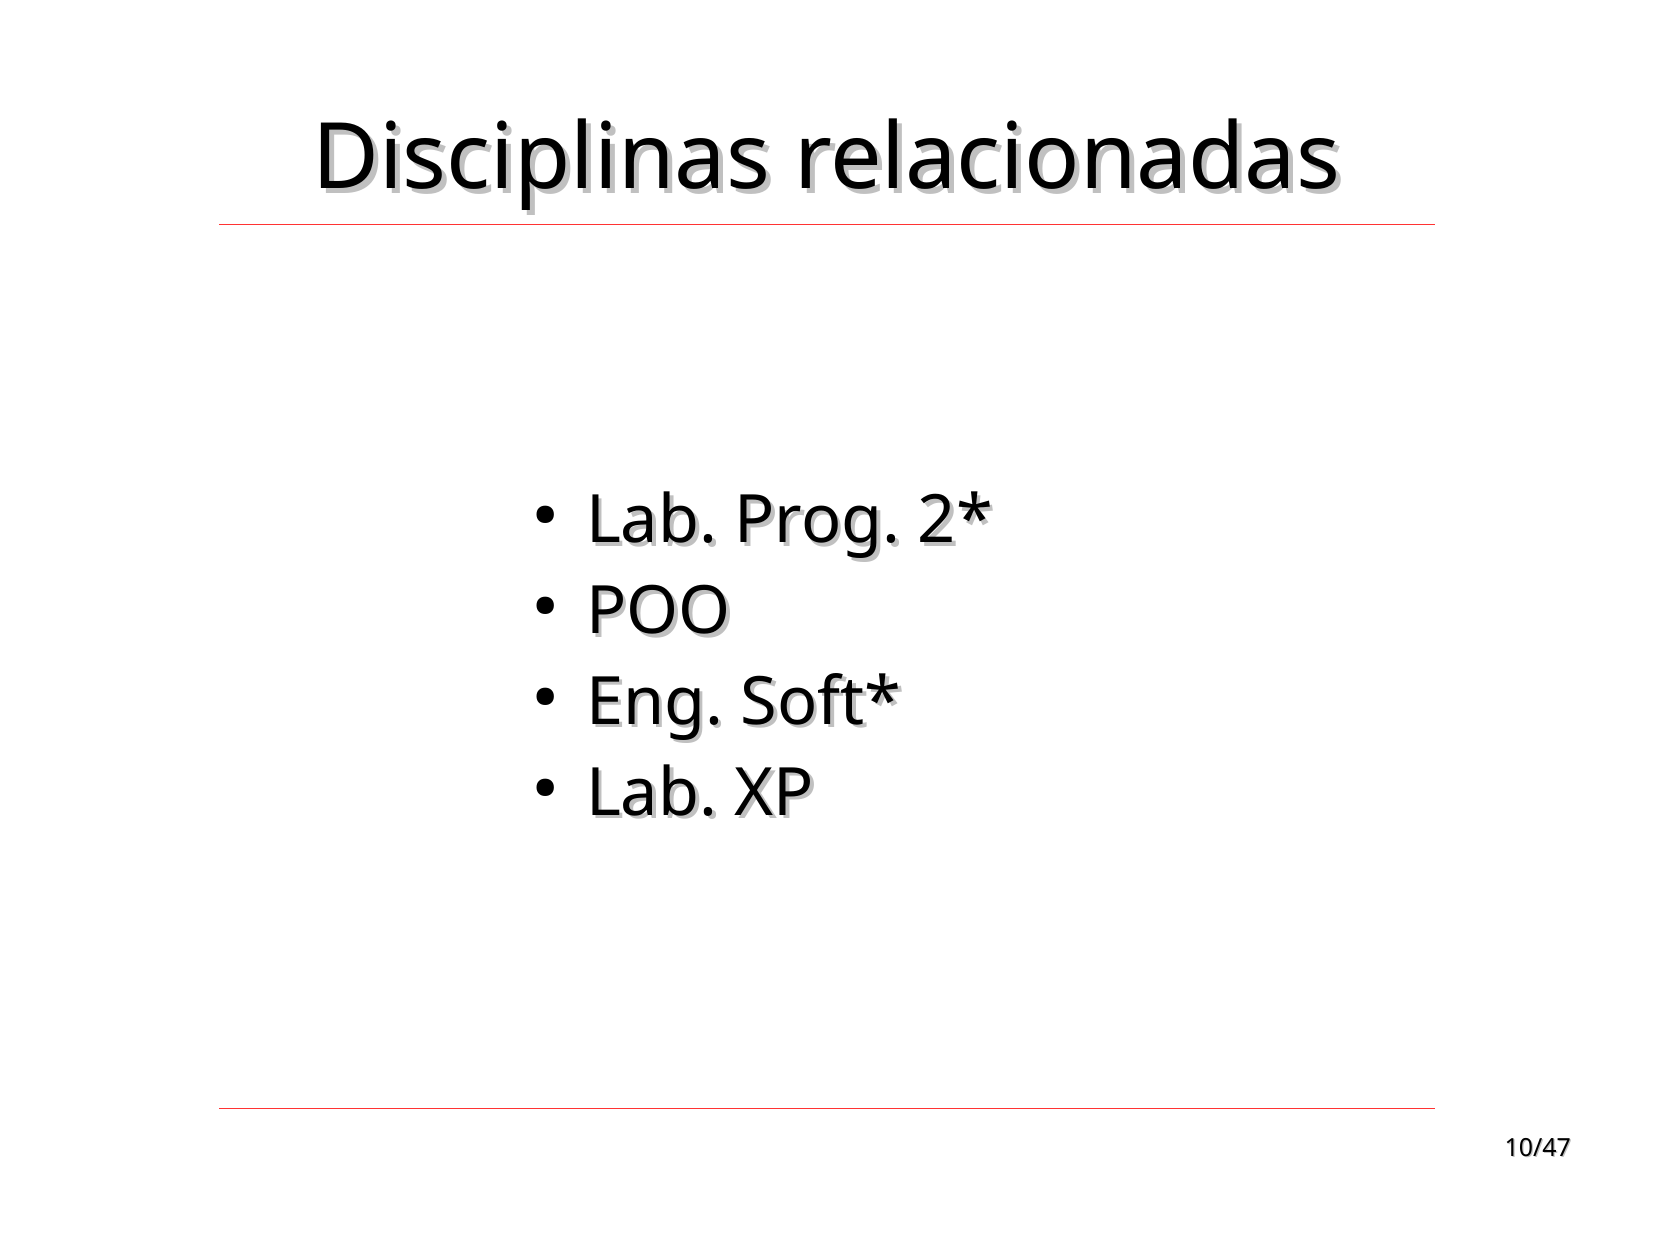

# Disciplinas relacionadas
 Lab. Prog. 2*
 POO
 Eng. Soft*
 Lab. XP
10